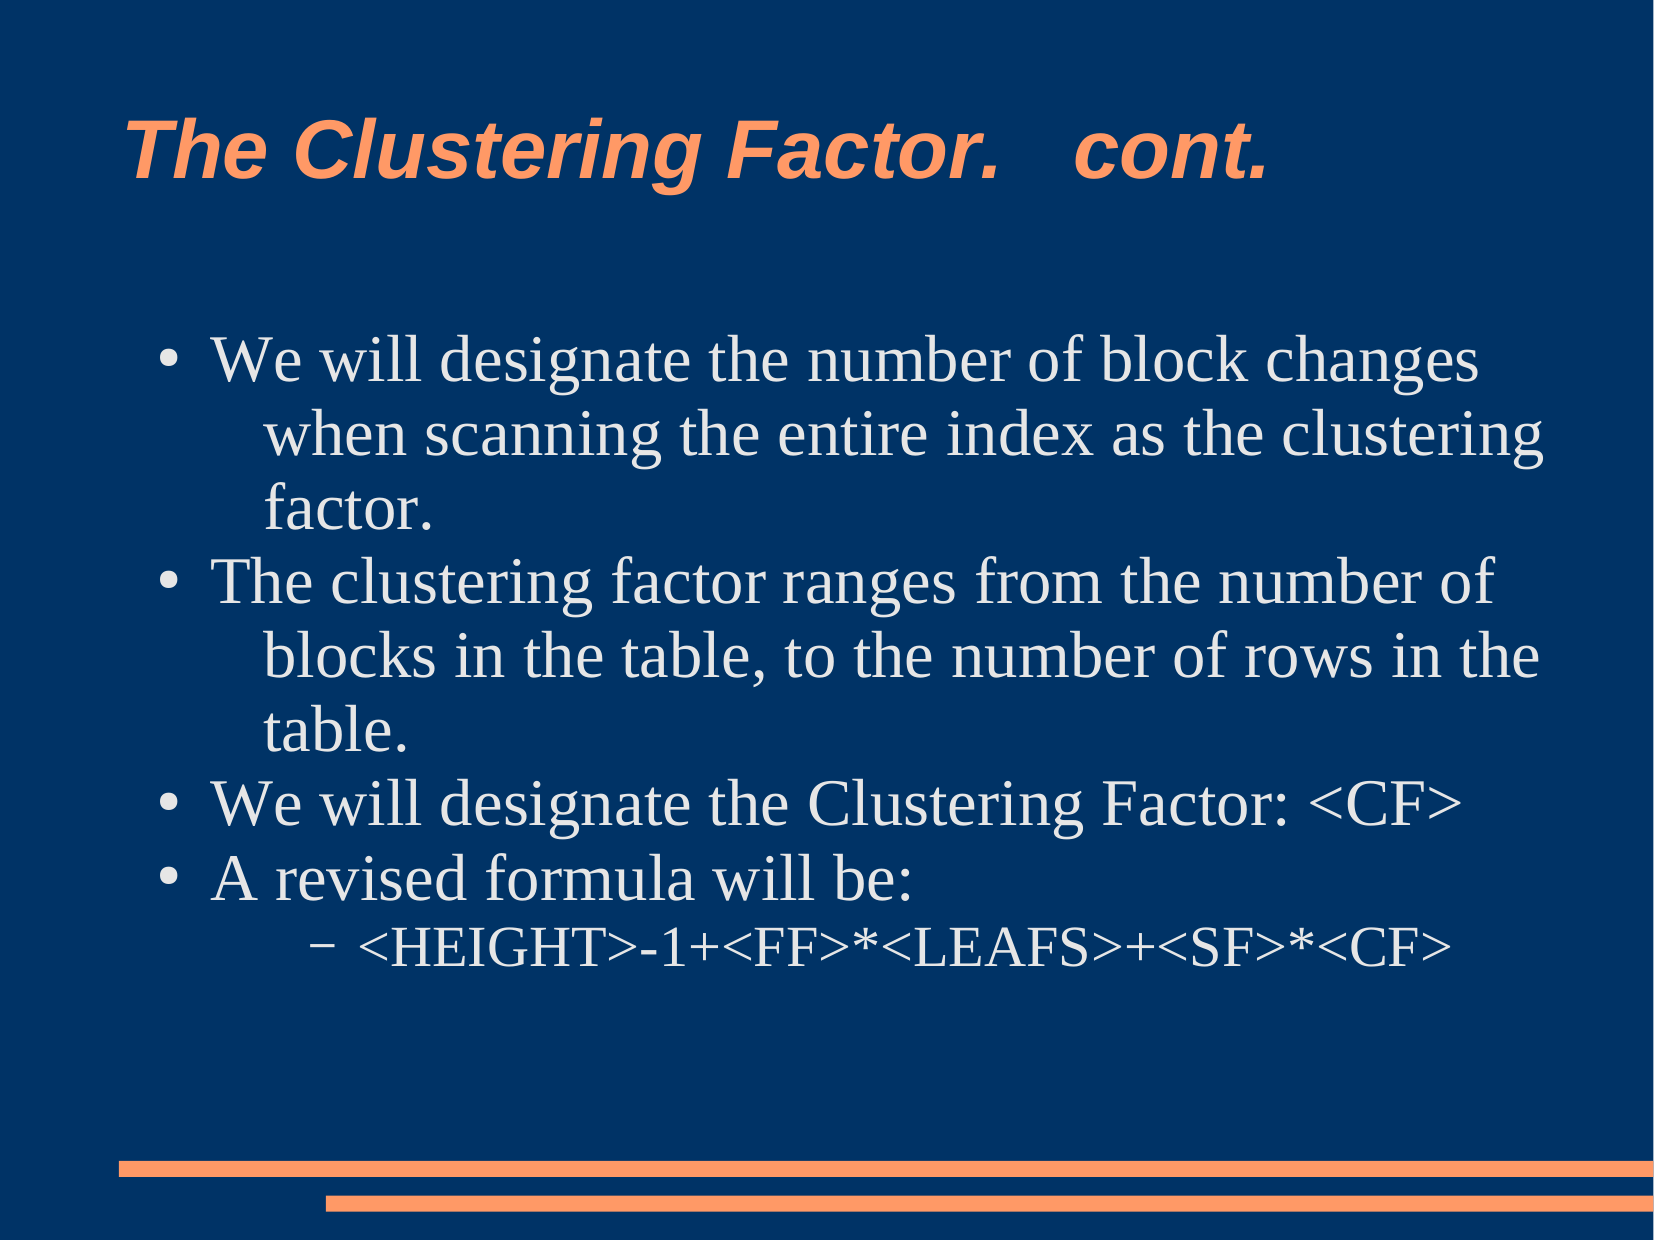

# The Clustering Factor. cont.
We will designate the number of block changes when scanning the entire index as the clustering factor.
The clustering factor ranges from the number of blocks in the table, to the number of rows in the table.
We will designate the Clustering Factor: <CF>
A revised formula will be:
<HEIGHT>-1+<FF>*<LEAFS>+<SF>*<CF>